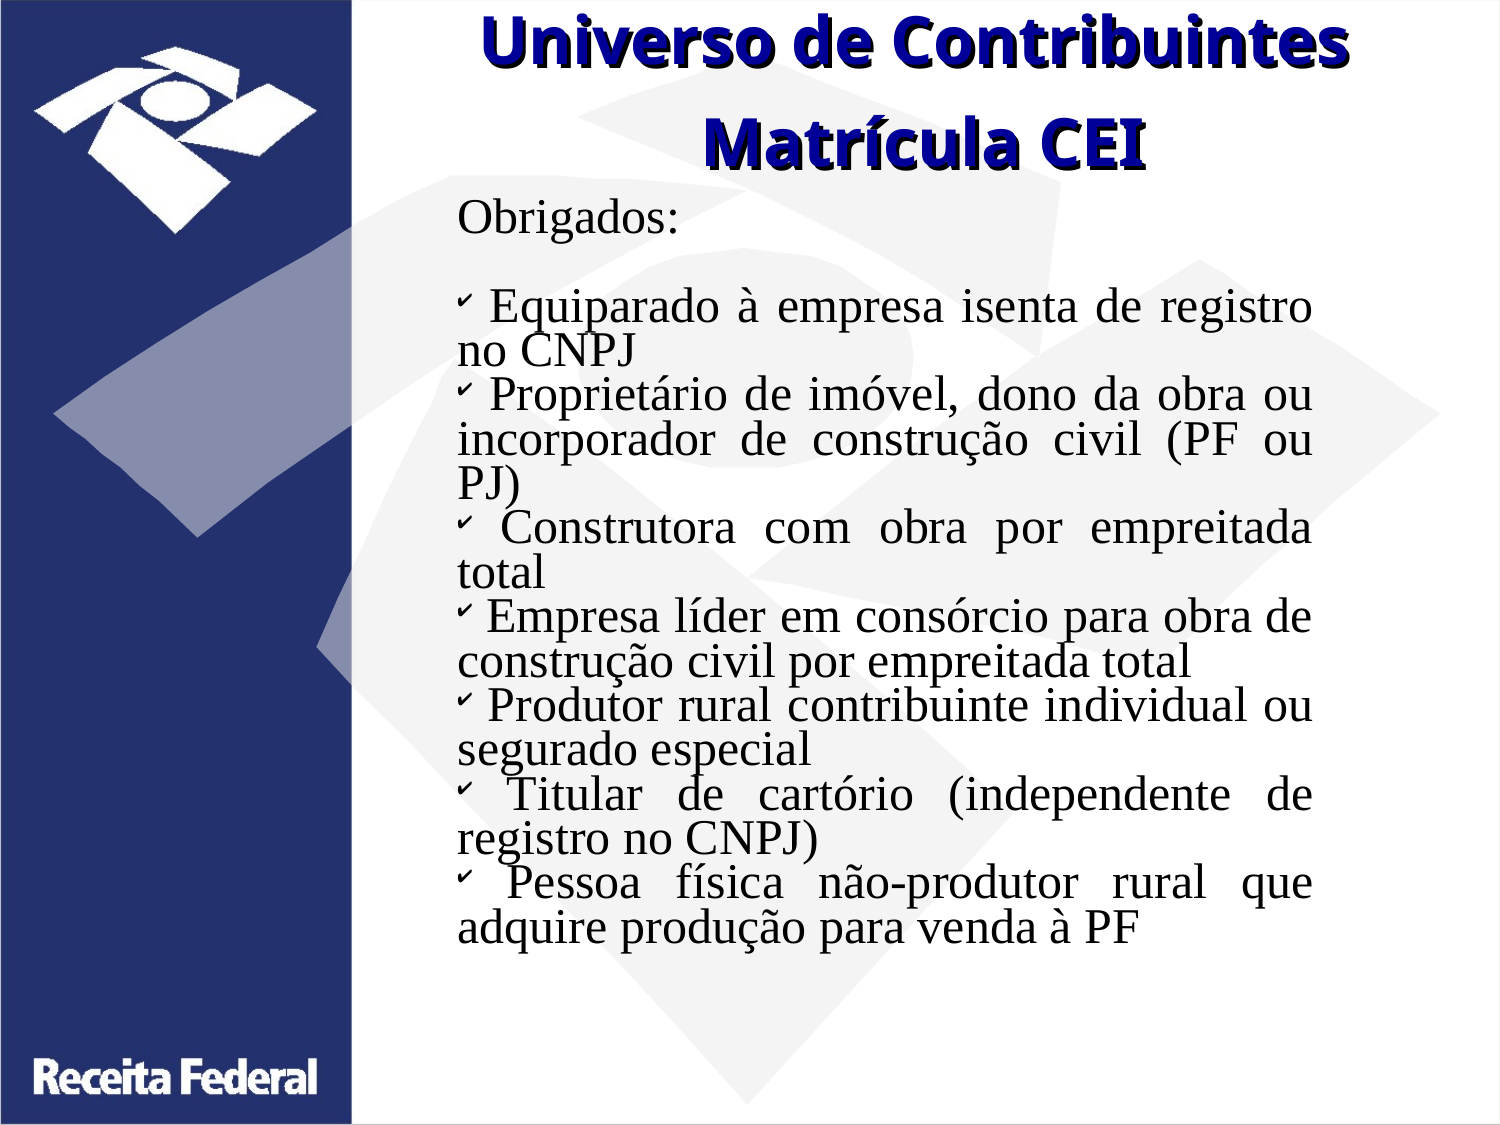

Universo de Contribuintes
Matrícula CEI
Obrigados:
 Equiparado à empresa isenta de registro no CNPJ
 Proprietário de imóvel, dono da obra ou incorporador de construção civil (PF ou PJ)
 Construtora com obra por empreitada total
 Empresa líder em consórcio para obra de construção civil por empreitada total
 Produtor rural contribuinte individual ou segurado especial
 Titular de cartório (independente de registro no CNPJ)
 Pessoa física não-produtor rural que adquire produção para venda à PF